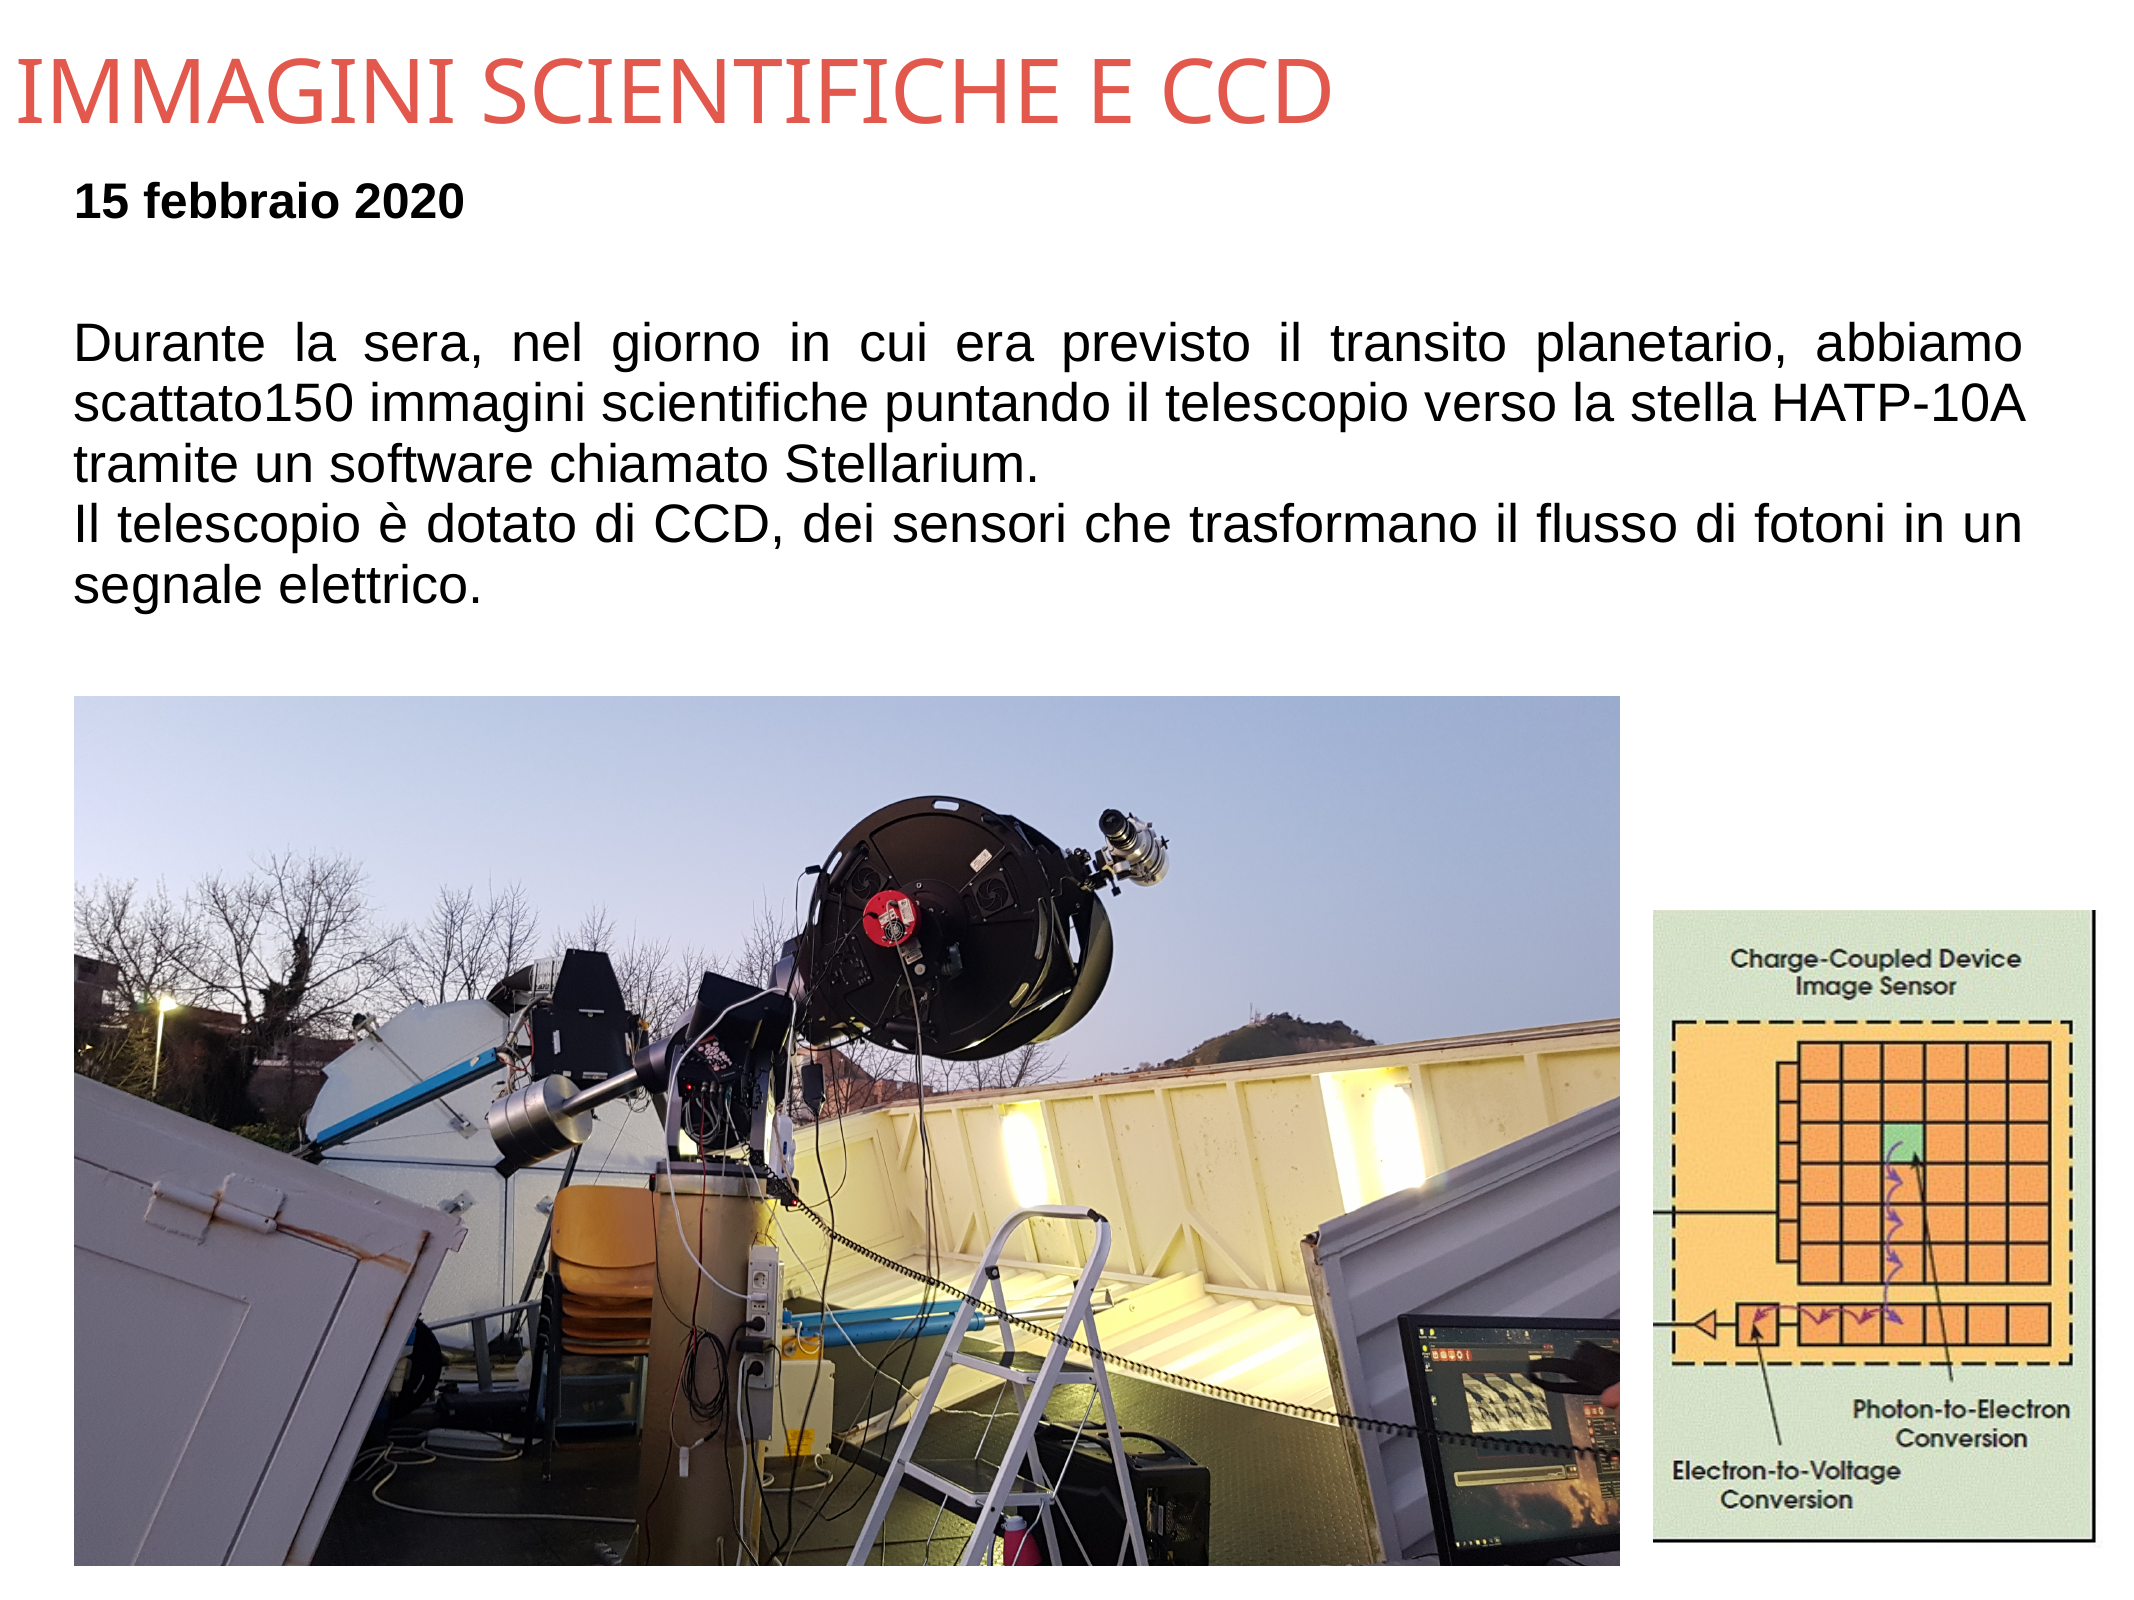

# Immagini scientifiche e ccd
15 febbraio 2020
Durante la sera, nel giorno in cui era previsto il transito planetario, abbiamo scattato150 immagini scientifiche puntando il telescopio verso la stella HATP-10A tramite un software chiamato Stellarium.
Il telescopio è dotato di CCD, dei sensori che trasformano il flusso di fotoni in un segnale elettrico.